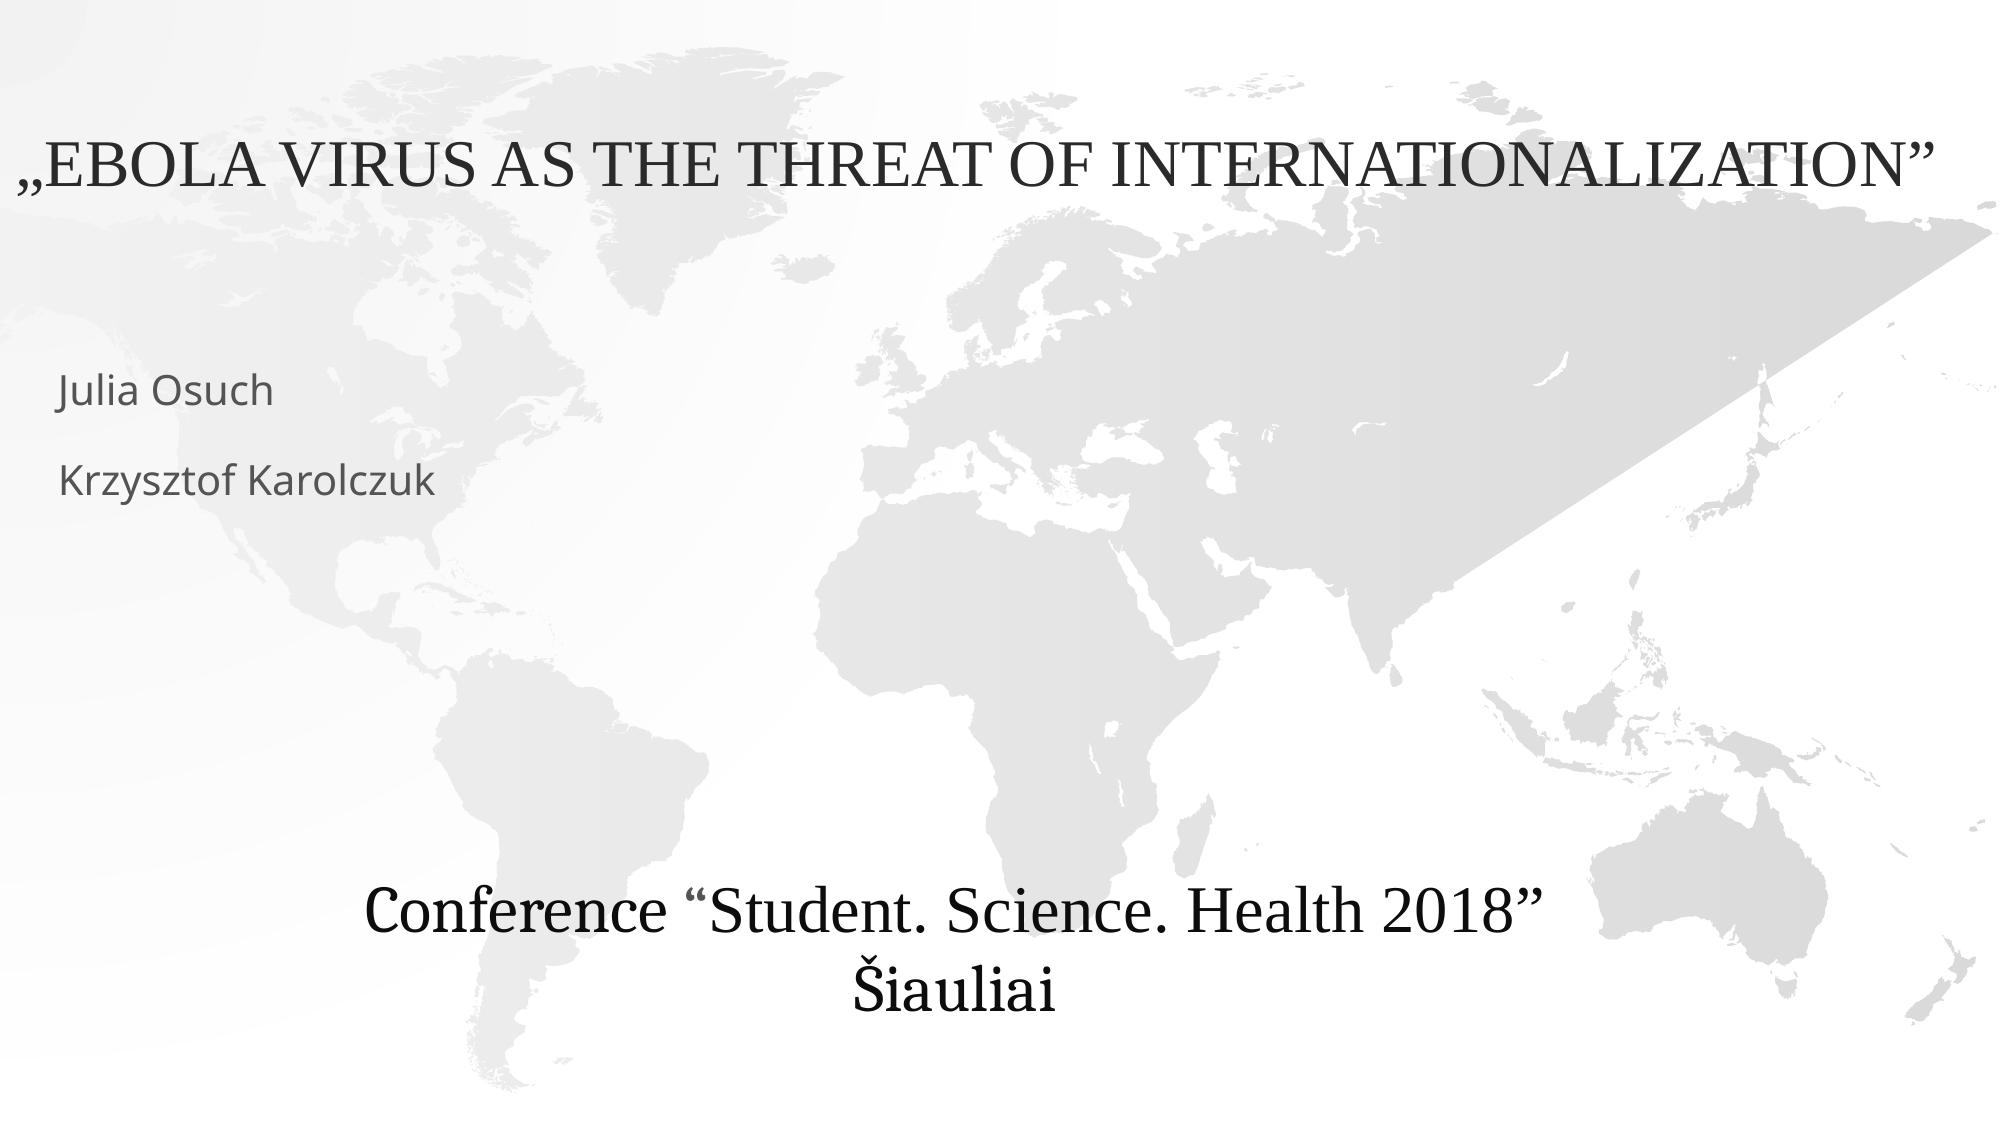

# „Ebola virus as the threat of Internationalization”
Julia Osuch
Krzysztof Karolczuk
Conference “Student. Science. Health 2018”
Šiauliai